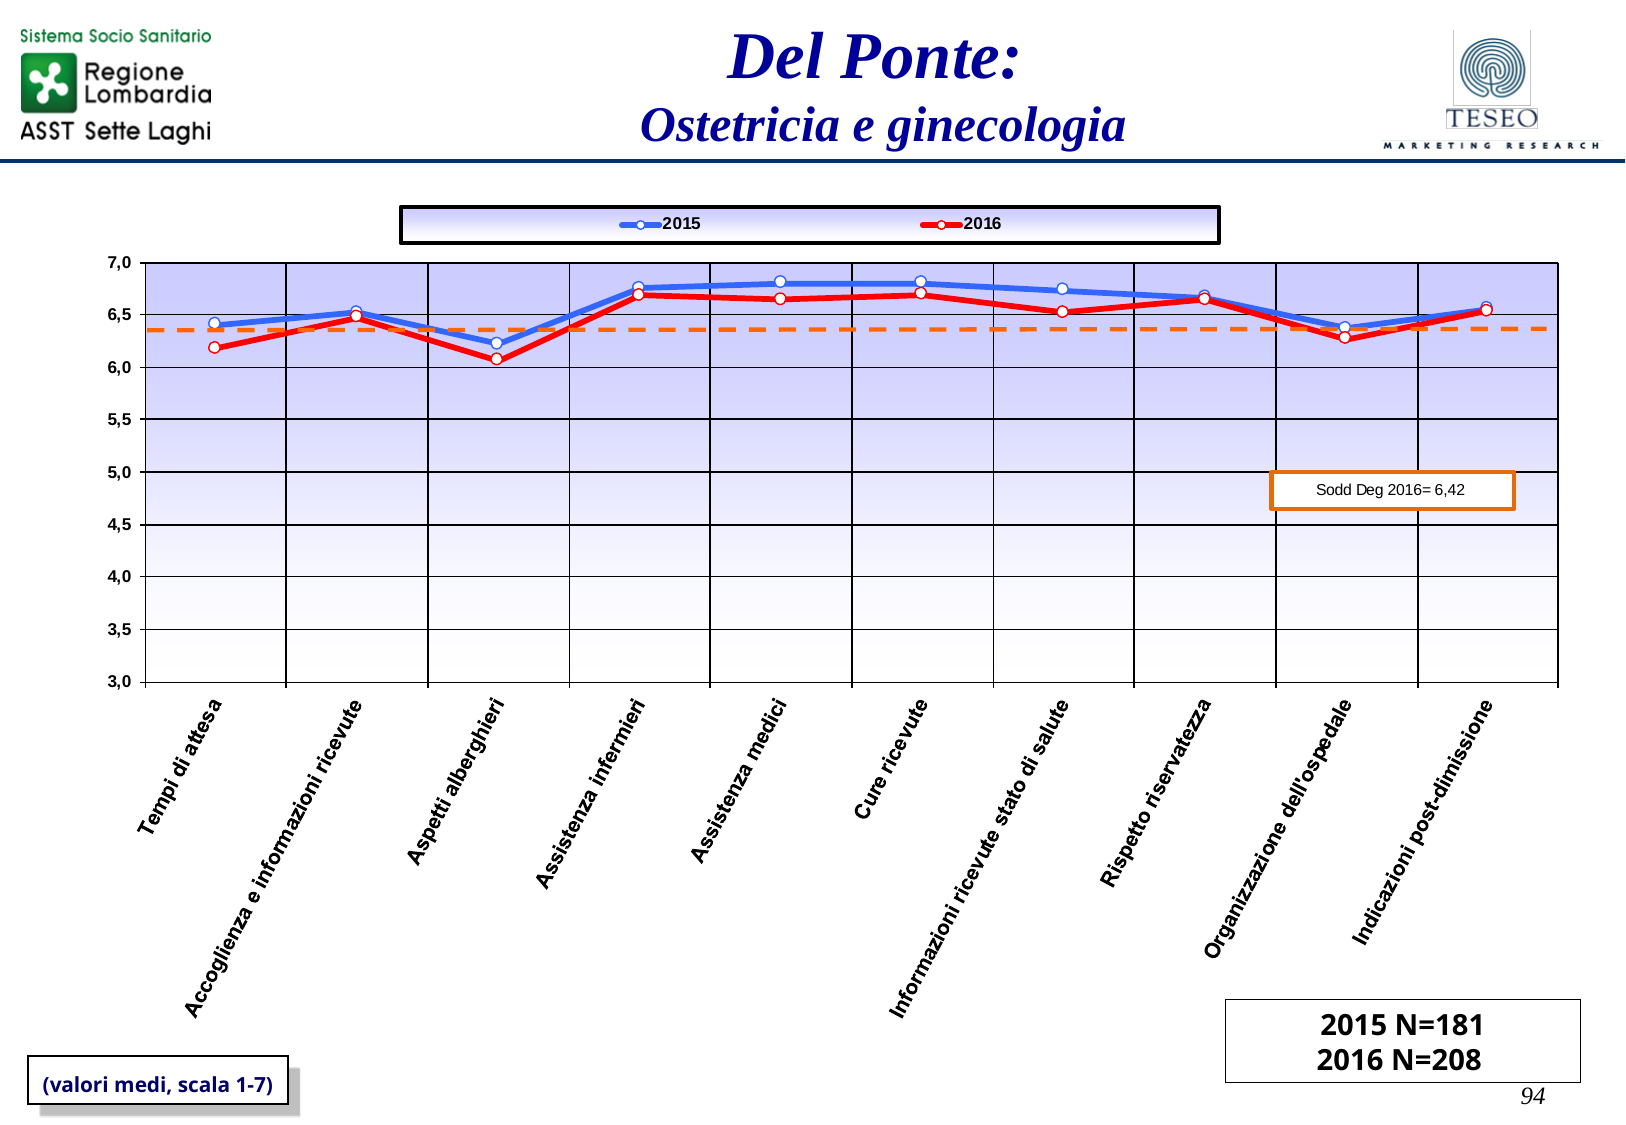

Del Ponte:
Ostetricia e ginecologia
2015 N=181
2016 N=208
(valori medi, scala 1-7)